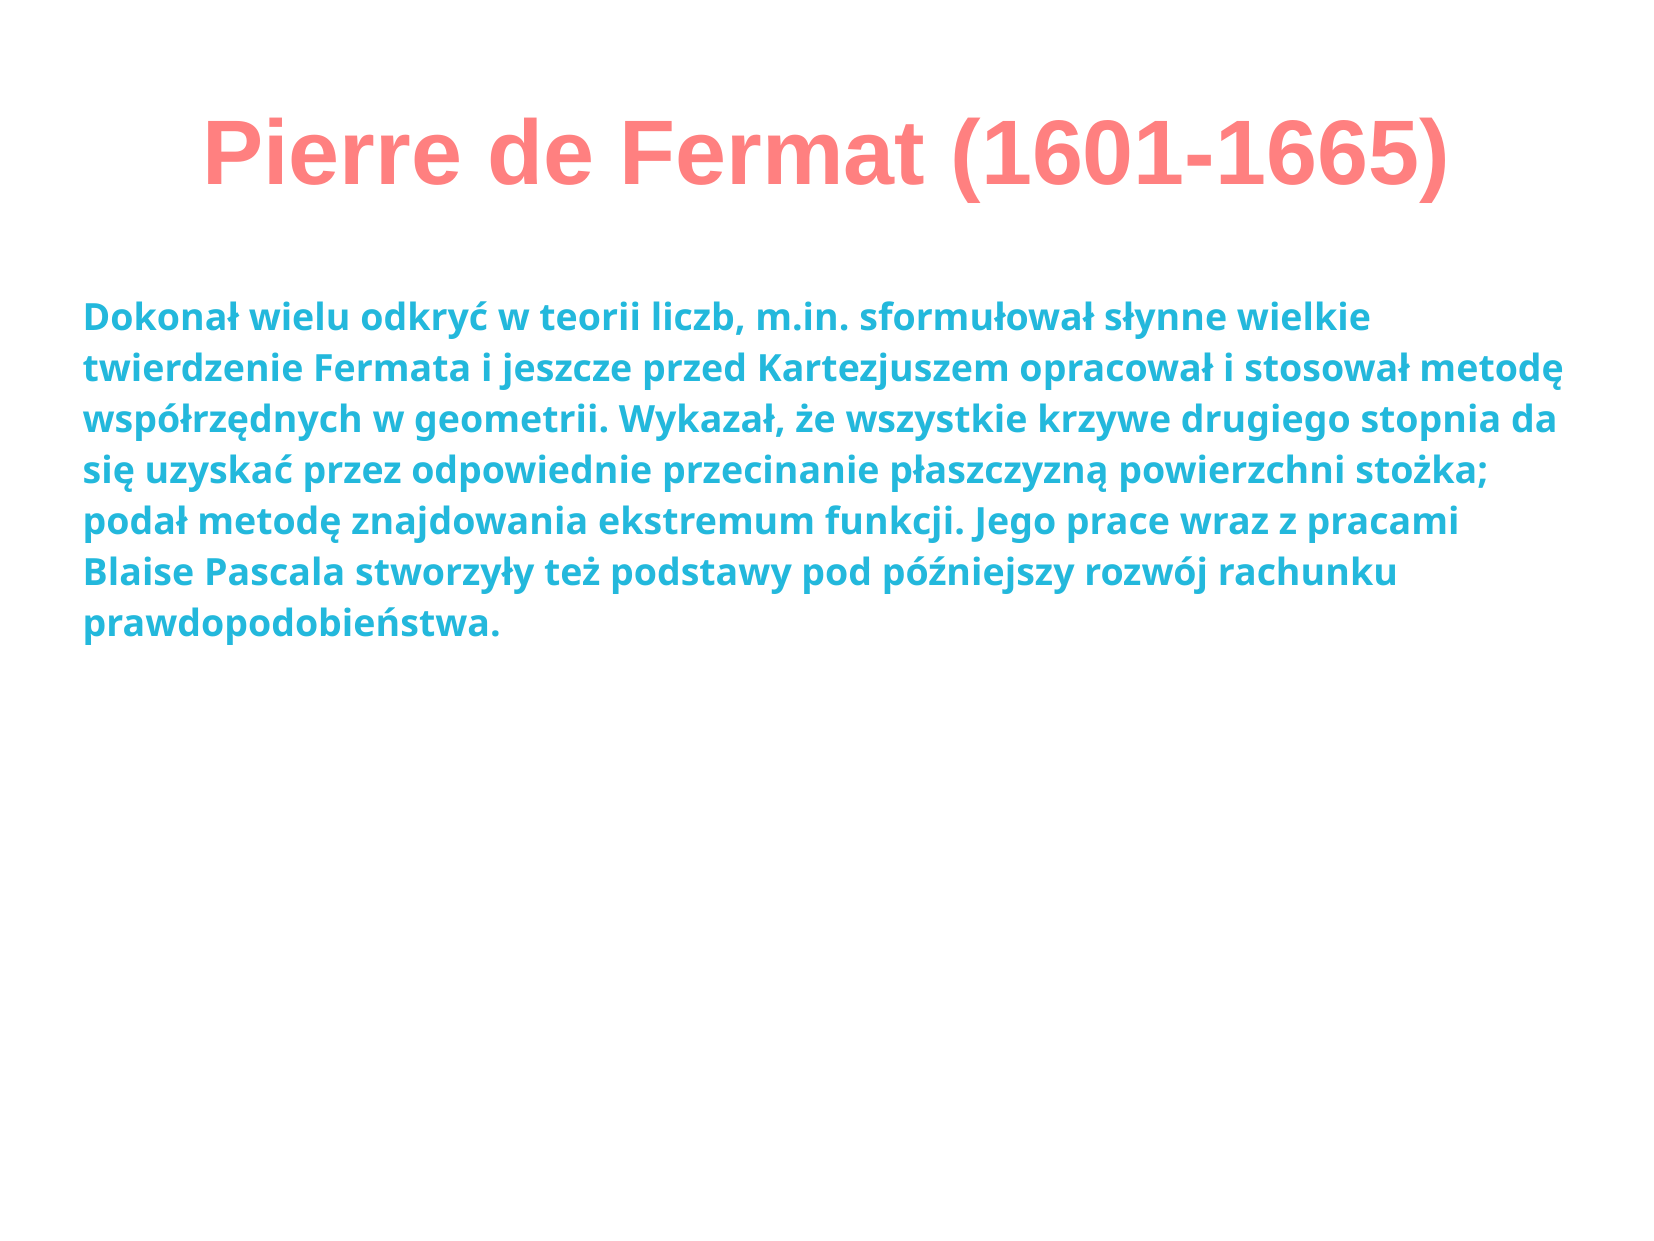

# Pierre de Fermat (1601-1665)
Dokonał wielu odkryć w teorii liczb, m.in. sformułował słynne wielkie twierdzenie Fermata i jeszcze przed Kartezjuszem opracował i stosował metodę współrzędnych w geometrii. Wykazał, że wszystkie krzywe drugiego stopnia da się uzyskać przez odpowiednie przecinanie płaszczyzną powierzchni stożka; podał metodę znajdowania ekstremum funkcji. Jego prace wraz z pracami Blaise Pascala stworzyły też podstawy pod późniejszy rozwój rachunku prawdopodobieństwa.